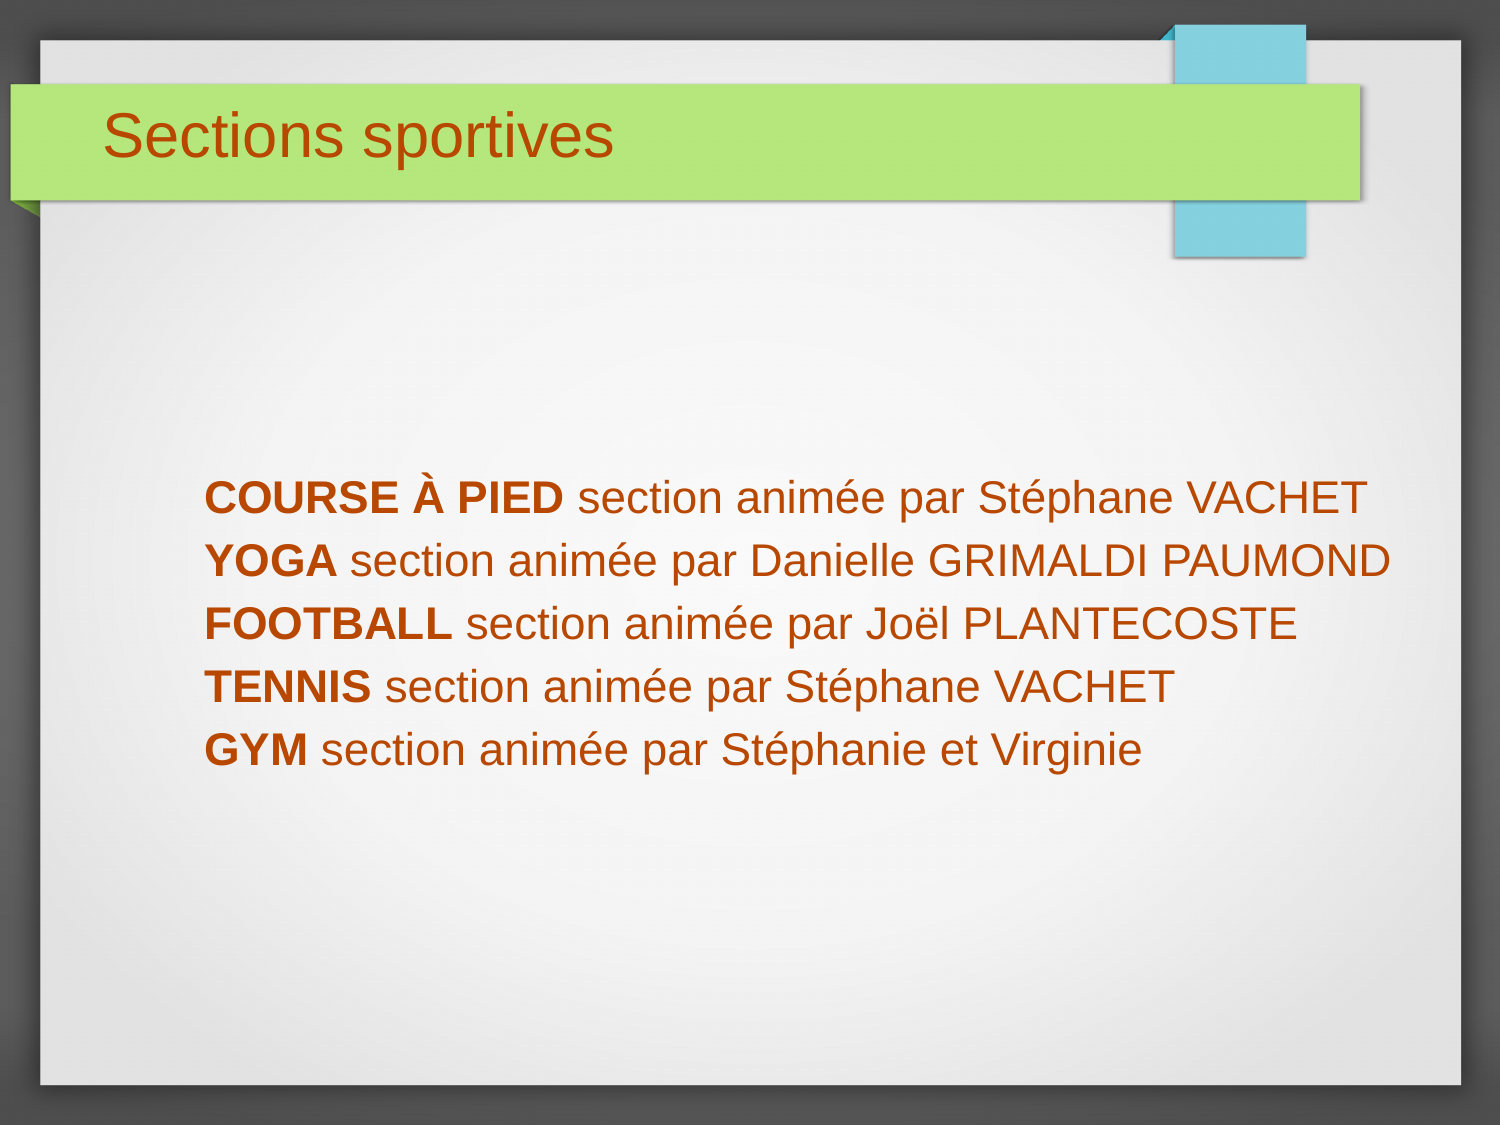

# Sections sportives
COURSE À PIED section animée par Stéphane VACHET
YOGA section animée par Danielle GRIMALDI PAUMOND
FOOTBALL section animée par Joël PLANTECOSTE
TENNIS section animée par Stéphane VACHET
GYM section animée par Stéphanie et Virginie